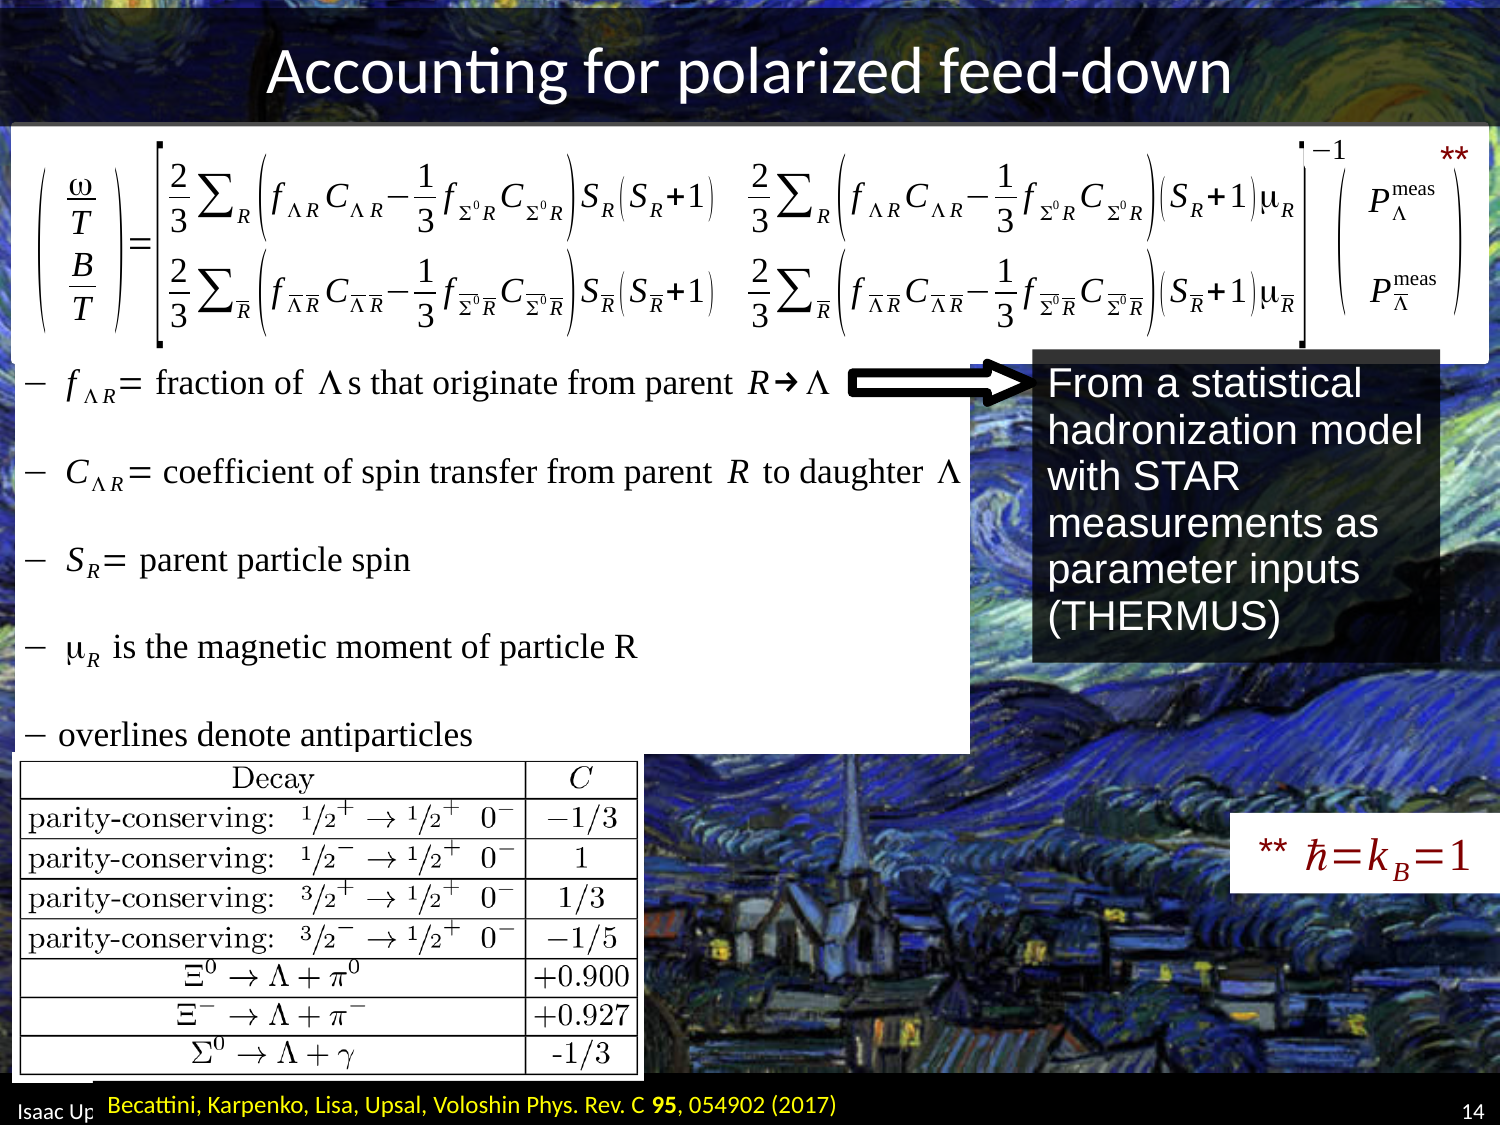

# Accounting for polarized feed-down
**
From a statistical hadronization model with STAR measurements as parameter inputs (THERMUS)
**
Becattini, Karpenko, Lisa, Upsal, Voloshin Phys. Rev. C 95, 054902 (2017)
14